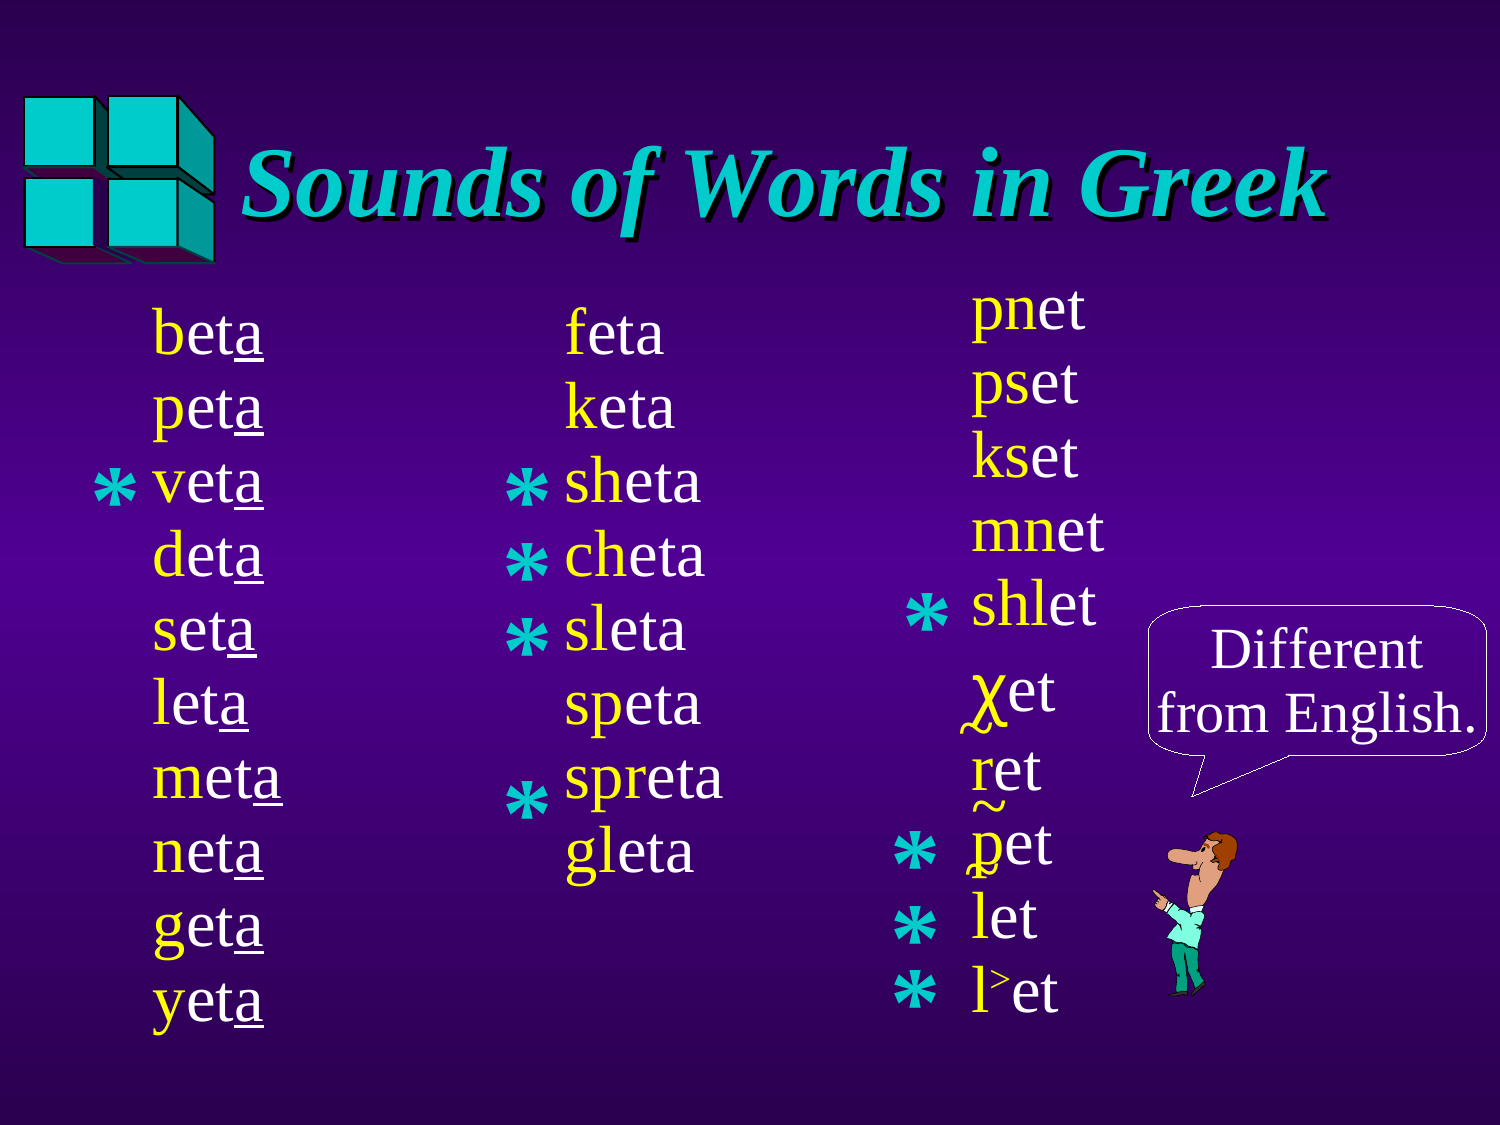

# Sounds of Words in Greek
pnet pset kset mnet shlet χet ret pet let l>et
beta peta veta deta seta leta meta neta geta yeta
feta keta sheta cheta sleta speta spreta gleta
*
*
*
*
*
*
*
*
*
Different
from English.
~
~
~